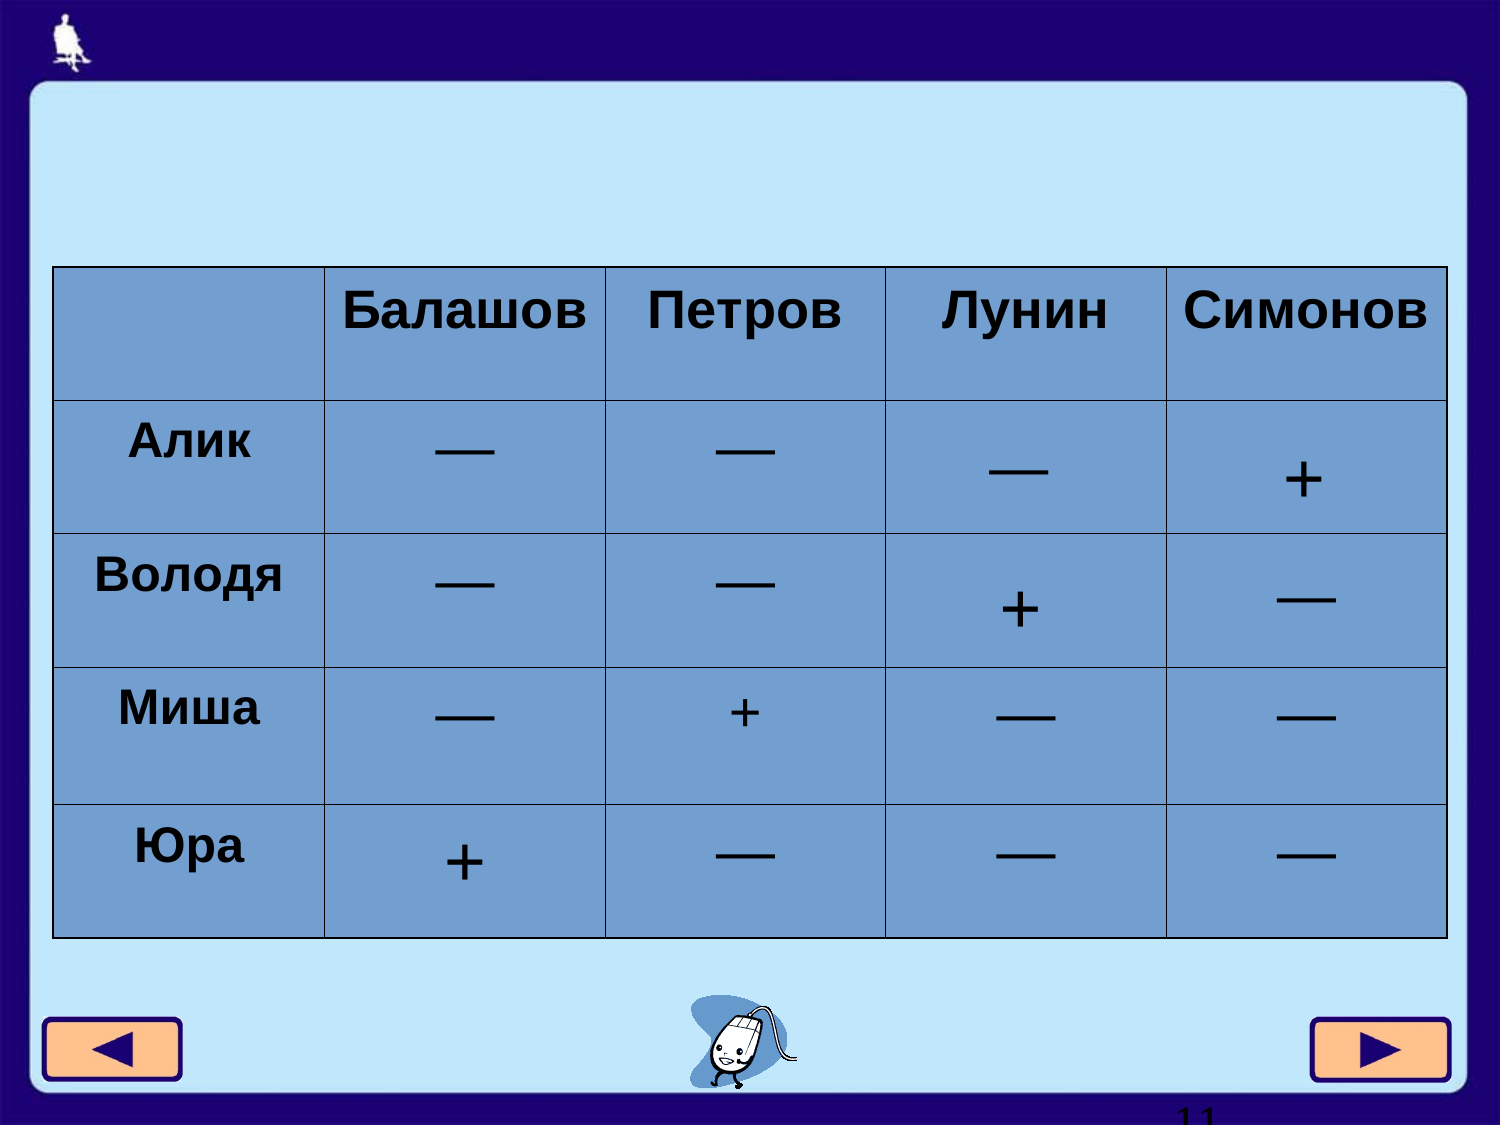

| | Балашов | Петров | Лунин | Симонов |
| --- | --- | --- | --- | --- |
| Алик | — | — | | |
| Володя | — | — | | |
| Миша | — | + | — | — |
| Юра | + | — | — | — |
—
+
—
+